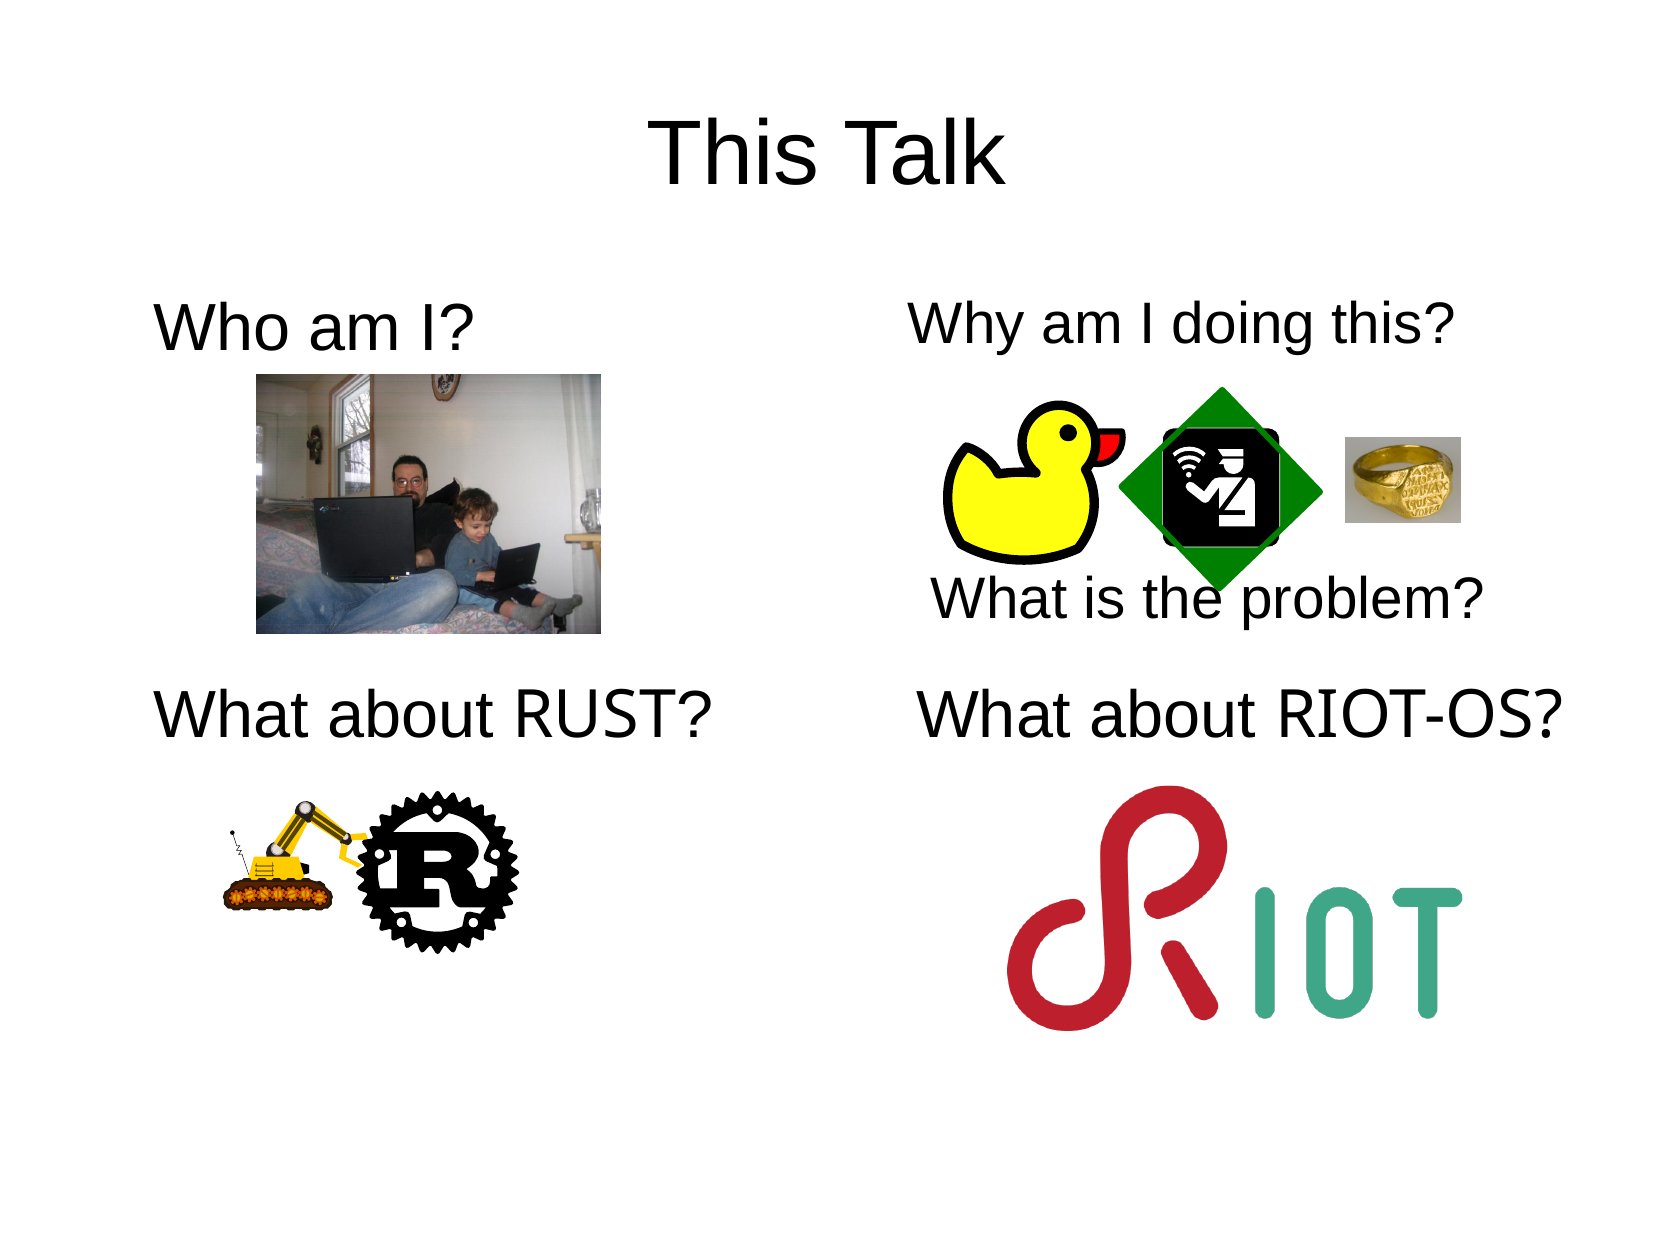

# This Talk
Who am I?
Why am I doing this?
What is the problem?
What about RUST?
What about RIOT-OS?